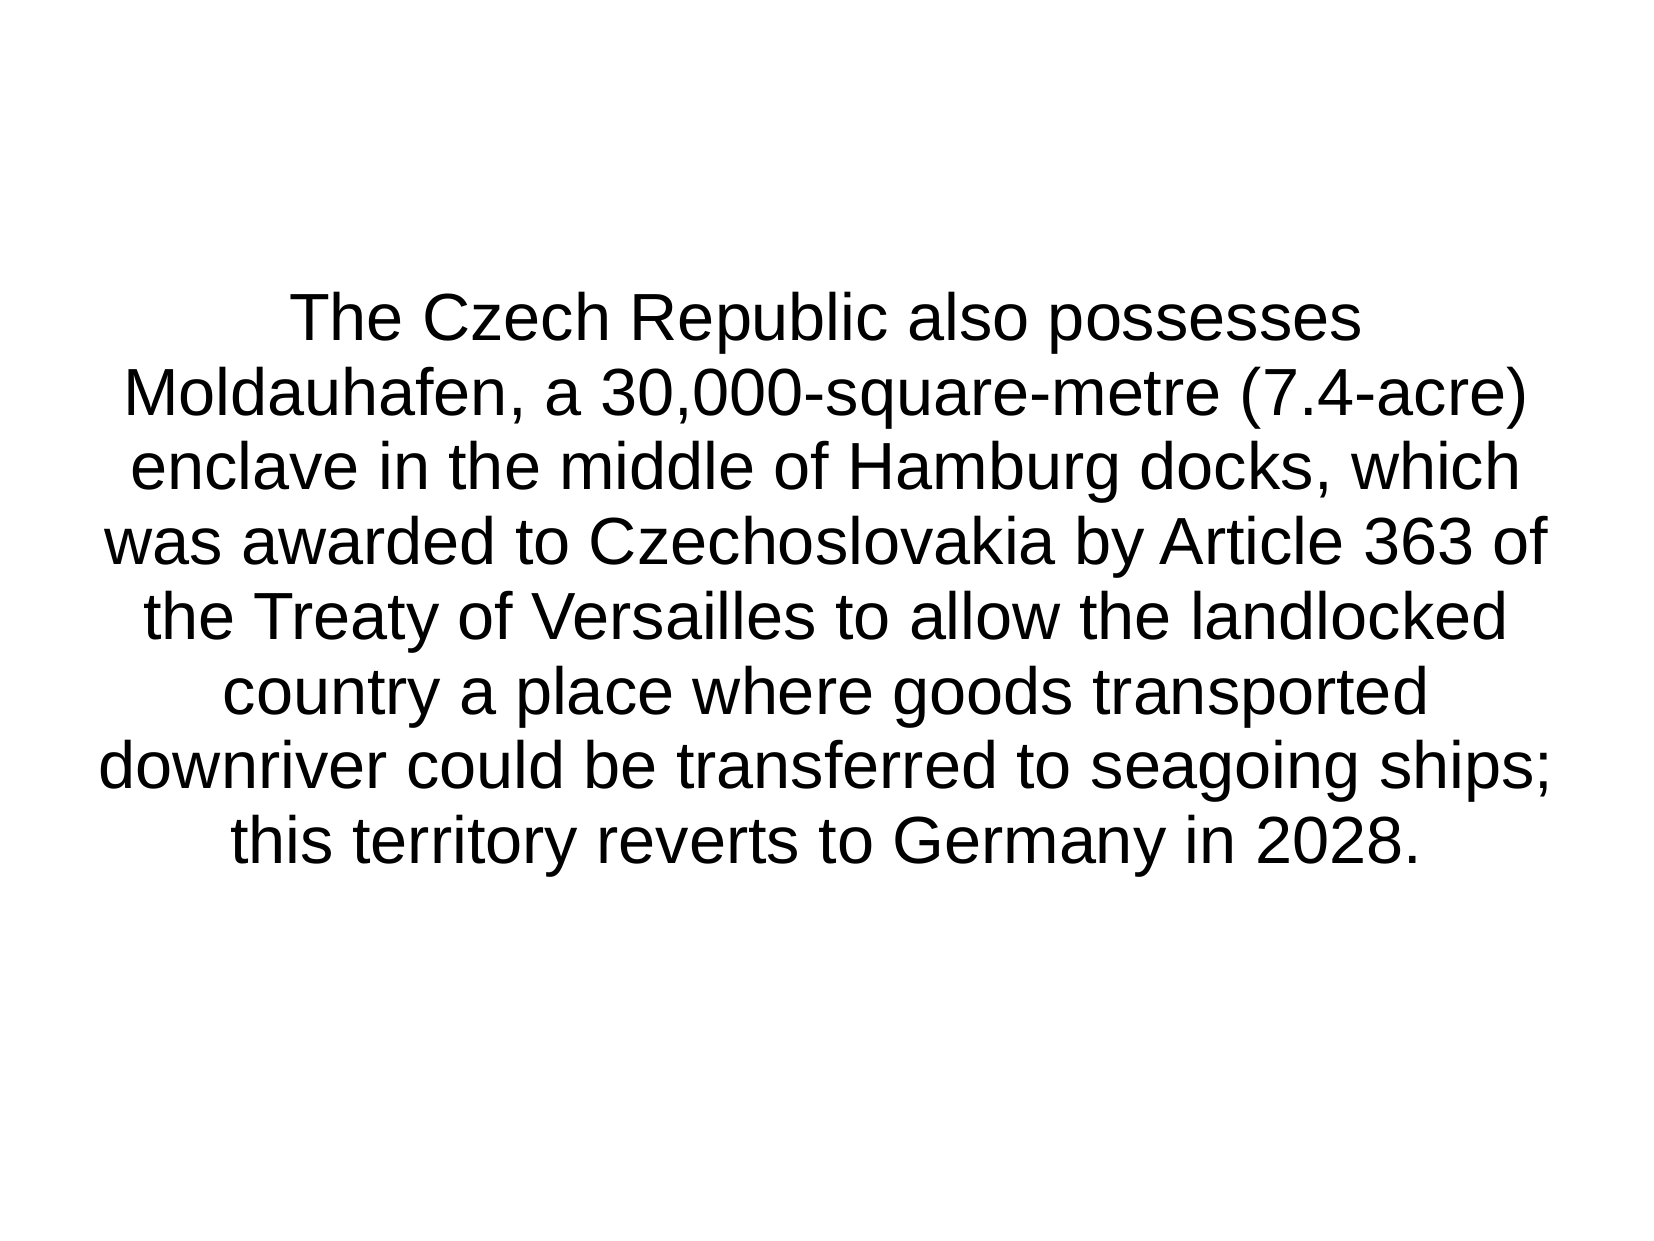

The Czech Republic also possesses Moldauhafen, a 30,000-square-metre (7.4-acre) enclave in the middle of Hamburg docks, which was awarded to Czechoslovakia by Article 363 of the Treaty of Versailles to allow the landlocked country a place where goods transported downriver could be transferred to seagoing ships; this territory reverts to Germany in 2028.